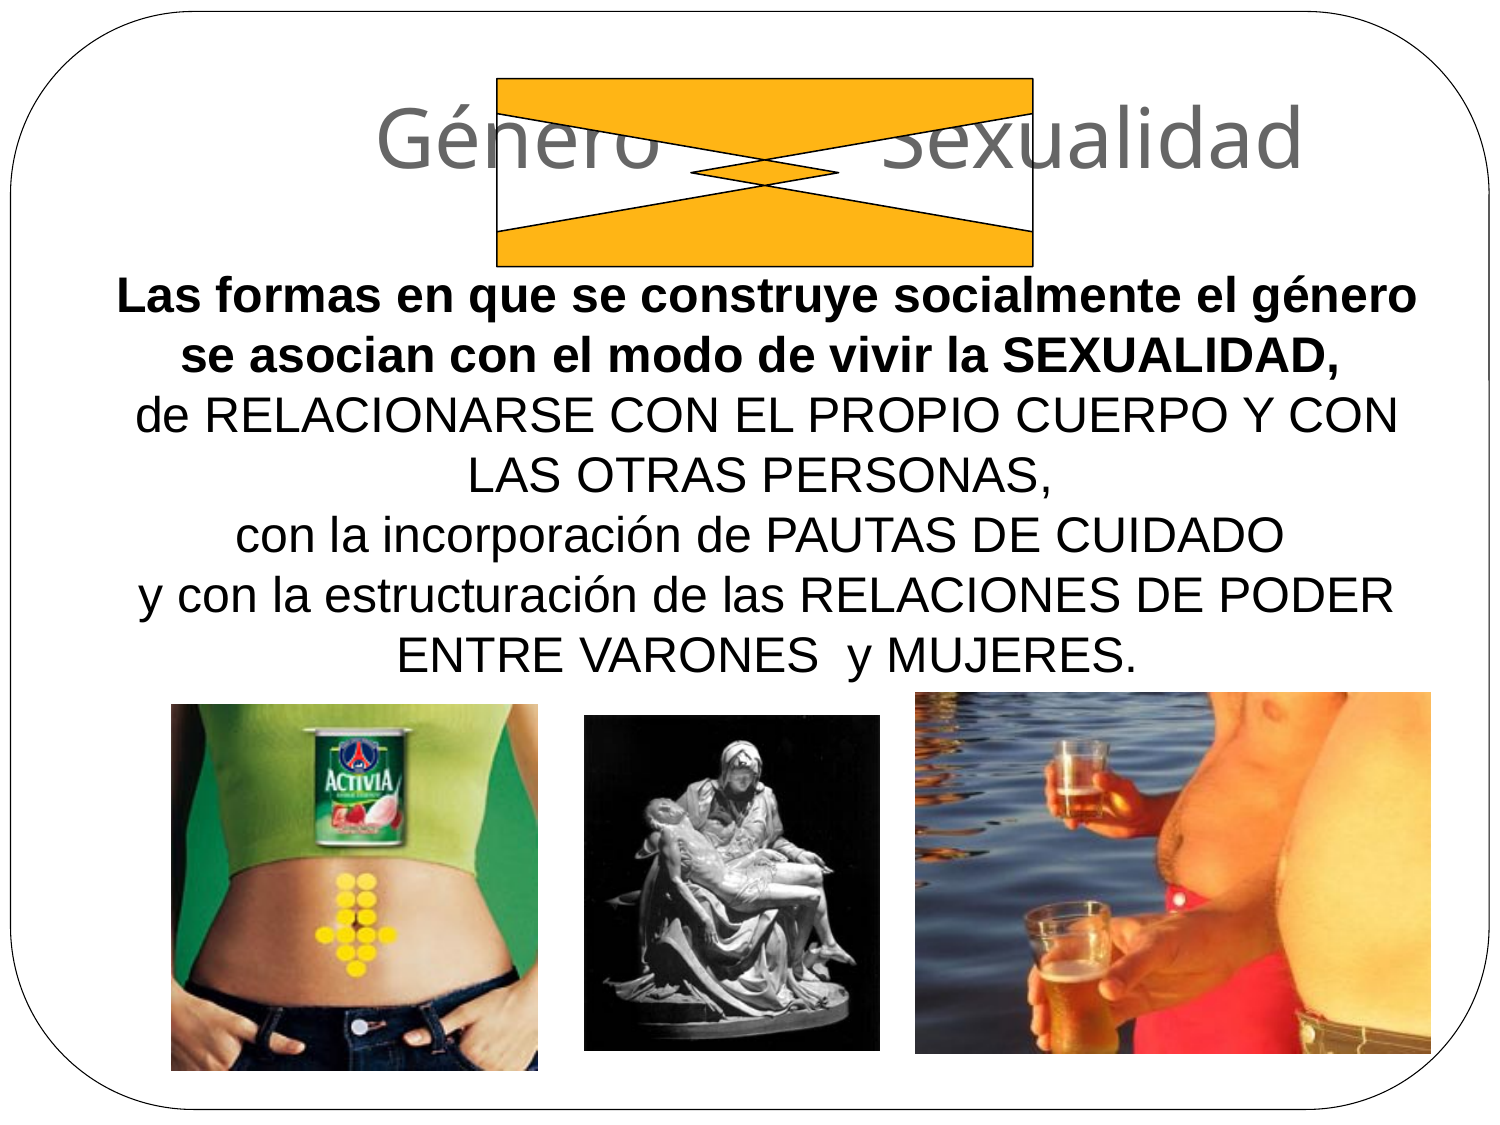

# Género Sexualidad
Las formas en que se construye socialmente el género se asocian con el modo de vivir la SEXUALIDAD,
de RELACIONARSE CON EL PROPIO CUERPO Y CON LAS OTRAS PERSONAS,
con la incorporación de PAUTAS DE CUIDADO
y con la estructuración de las RELACIONES DE PODER ENTRE VARONES y MUJERES.